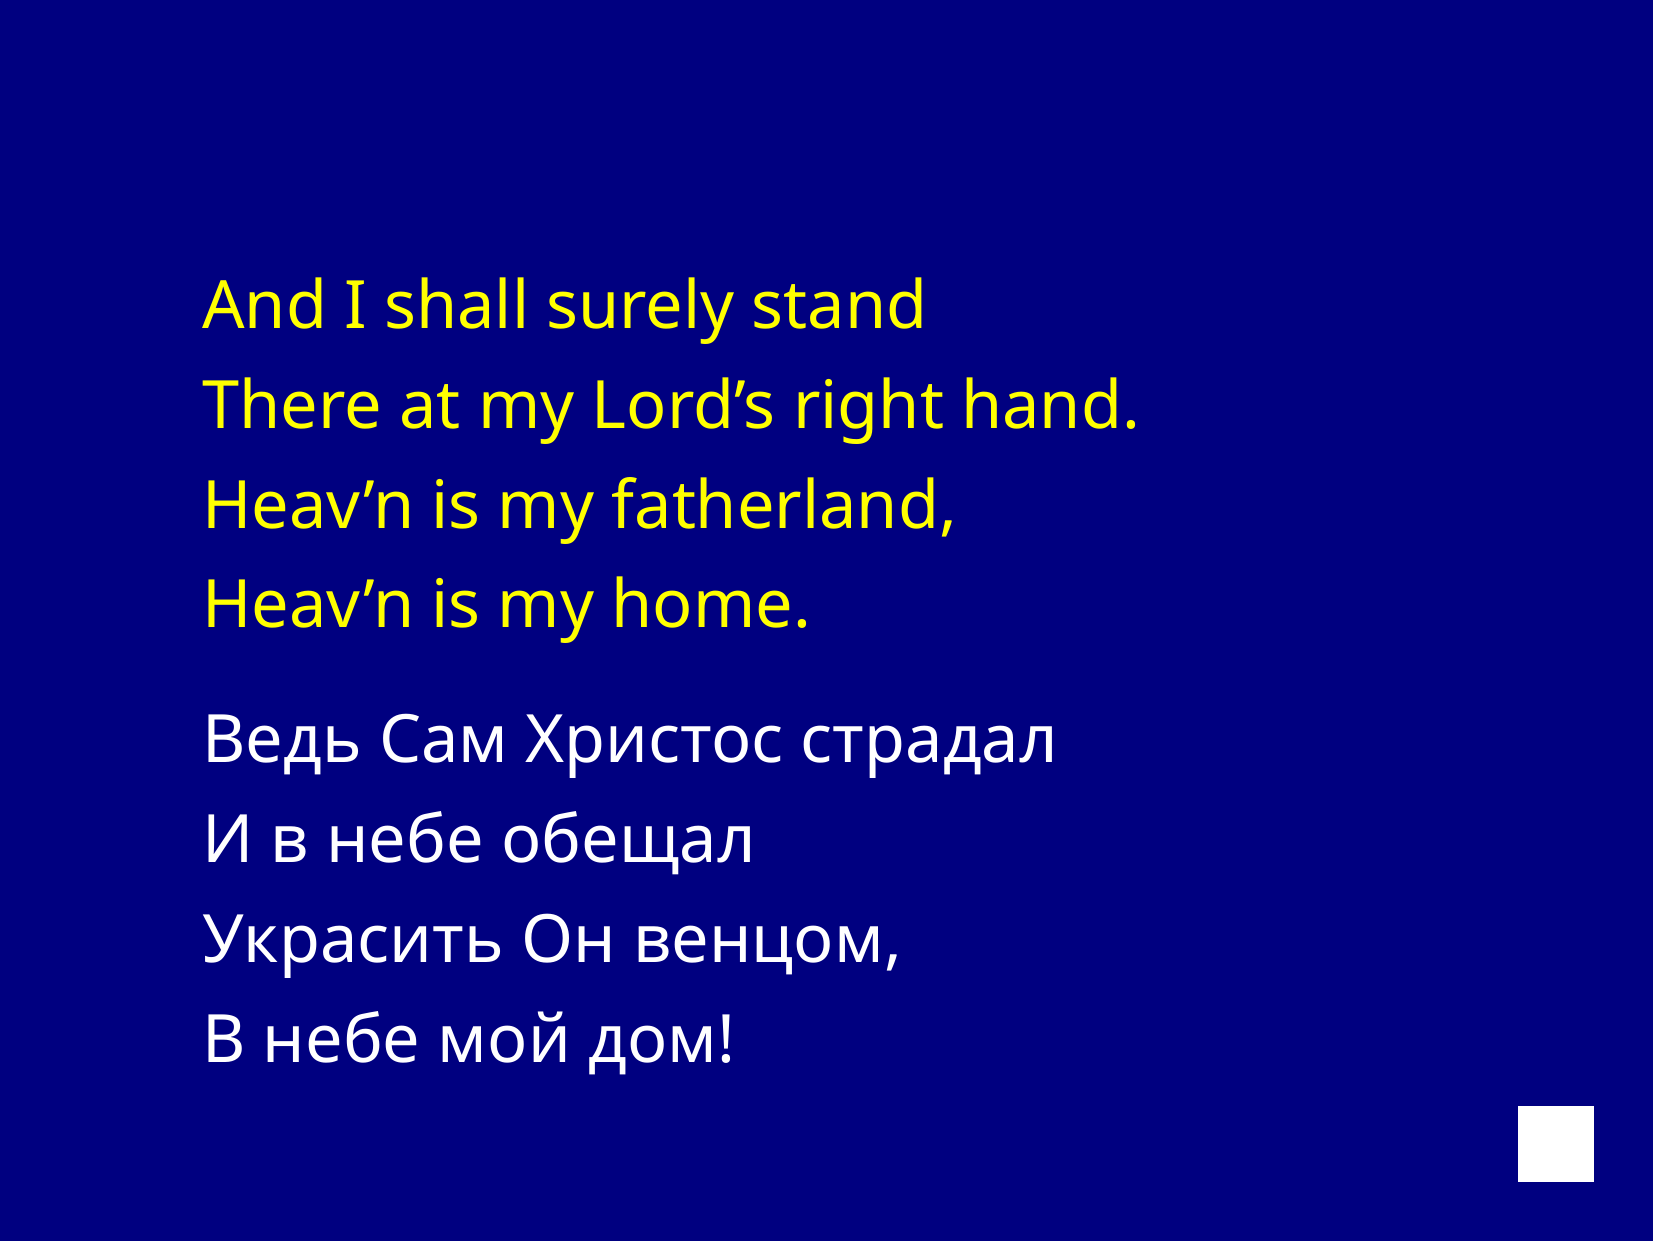

And I shall surely stand
	There at my Lord’s right hand.
	Heav’n is my fatherland,
	Heav’n is my home.
	Ведь Сам Христос страдал
	И в небе обещал
	Украсить Он венцом,
	В небе мой дом!